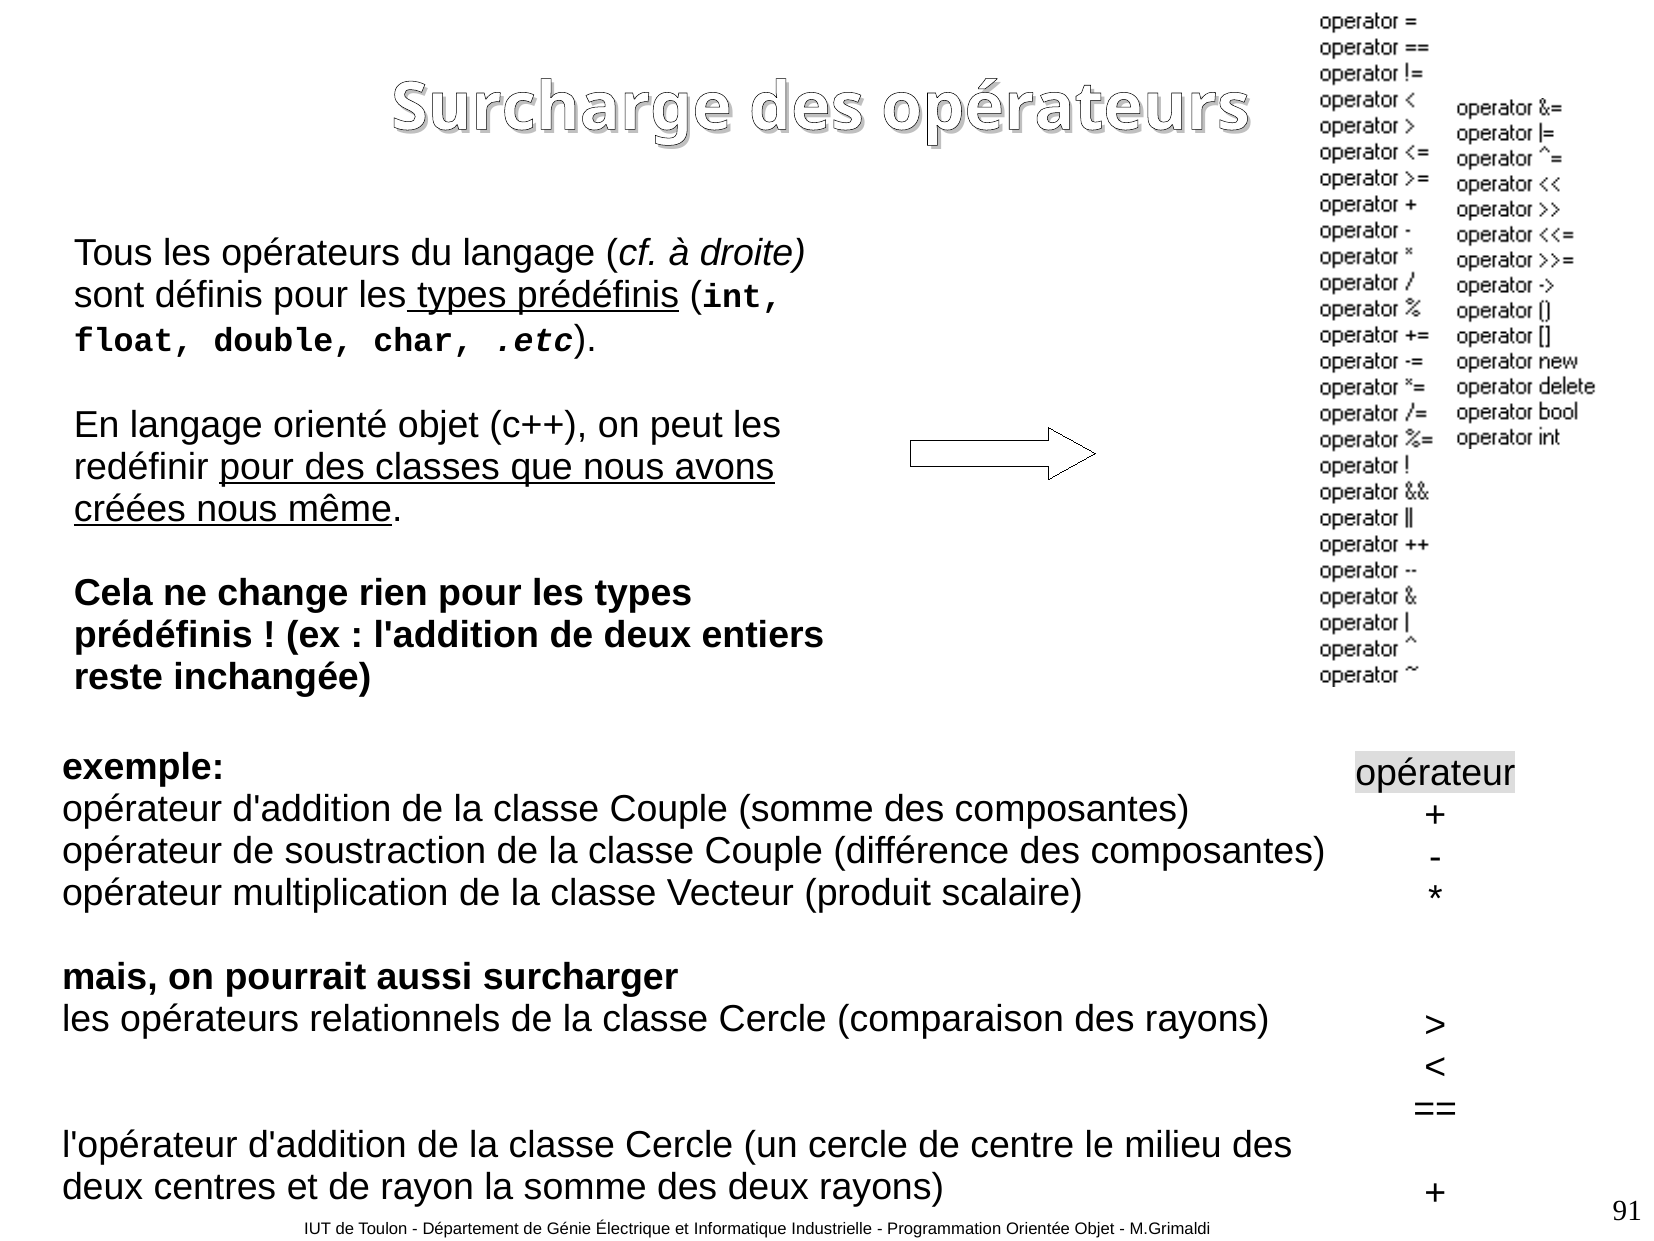

# Surcharge des opérateurs
Tous les opérateurs du langage (cf. à droite) sont définis pour les types prédéfinis (int, float, double, char, .etc).
En langage orienté objet (c++), on peut les redéfinir pour des classes que nous avons créées nous même.
Cela ne change rien pour les types prédéfinis ! (ex : l'addition de deux entiers reste inchangée)
exemple:
opérateur d'addition de la classe Couple (somme des composantes)
opérateur de soustraction de la classe Couple (différence des composantes)
opérateur multiplication de la classe Vecteur (produit scalaire)
mais, on pourrait aussi surcharger
les opérateurs relationnels de la classe Cercle (comparaison des rayons)
l'opérateur d'addition de la classe Cercle (un cercle de centre le milieu des deux centres et de rayon la somme des deux rayons)
opérateur
+
-
*
>
<
==
+